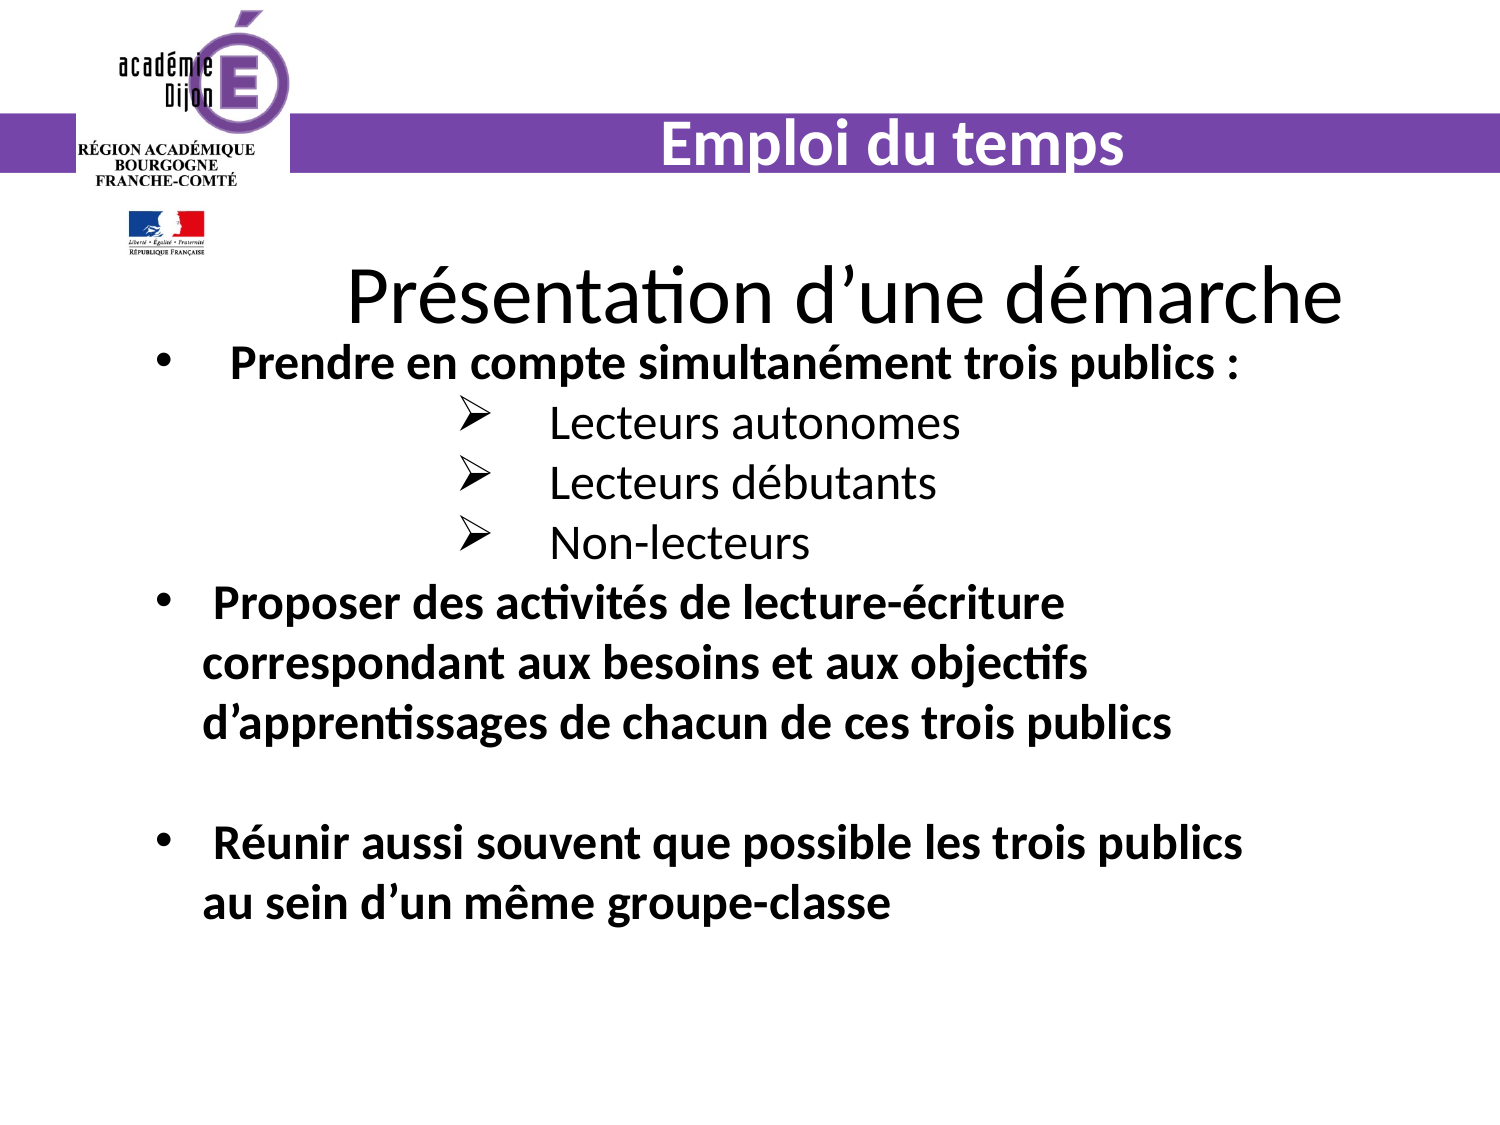

# Emploi du temps
Présentation d’une démarche
Prendre en compte simultanément trois publics :
Lecteurs autonomes
Lecteurs débutants
Non-lecteurs
 Proposer des activités de lecture-écriture correspondant aux besoins et aux objectifs d’apprentissages de chacun de ces trois publics
 Réunir aussi souvent que possible les trois publics au sein d’un même groupe-classe